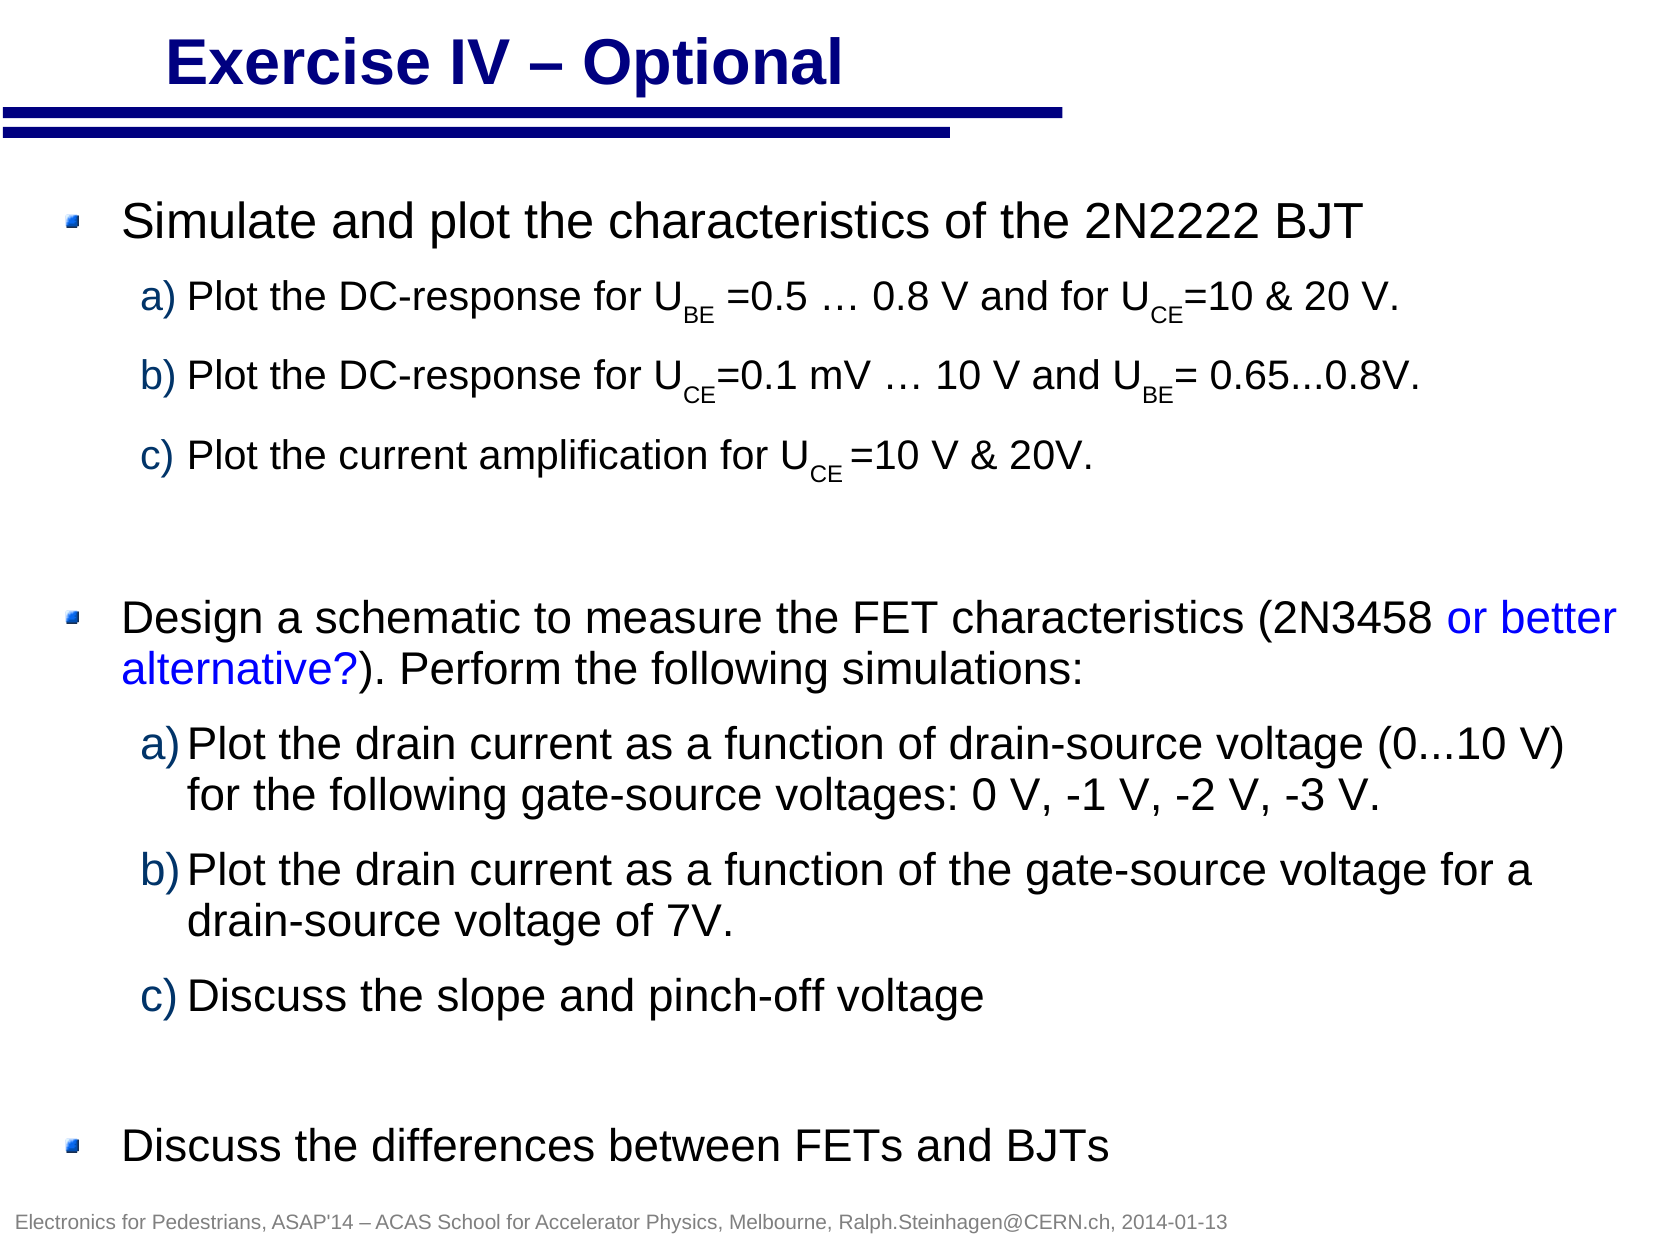

# Exercise IV – Optional
Simulate and plot the characteristics of the 2N2222 BJT
Plot the DC-response for UBE =0.5 … 0.8 V and for UCE=10 & 20 V.
Plot the DC-response for UCE=0.1 mV … 10 V and UBE= 0.65...0.8V.
Plot the current amplification for UCE =10 V & 20V.
Design a schematic to measure the FET characteristics (2N3458 or better alternative?). Perform the following simulations:
Plot the drain current as a function of drain-source voltage (0...10 V) for the following gate-source voltages: 0 V, -1 V, -2 V, -3 V.
Plot the drain current as a function of the gate-source voltage for a drain-source voltage of 7V.
Discuss the slope and pinch-off voltage
Discuss the differences between FETs and BJTs